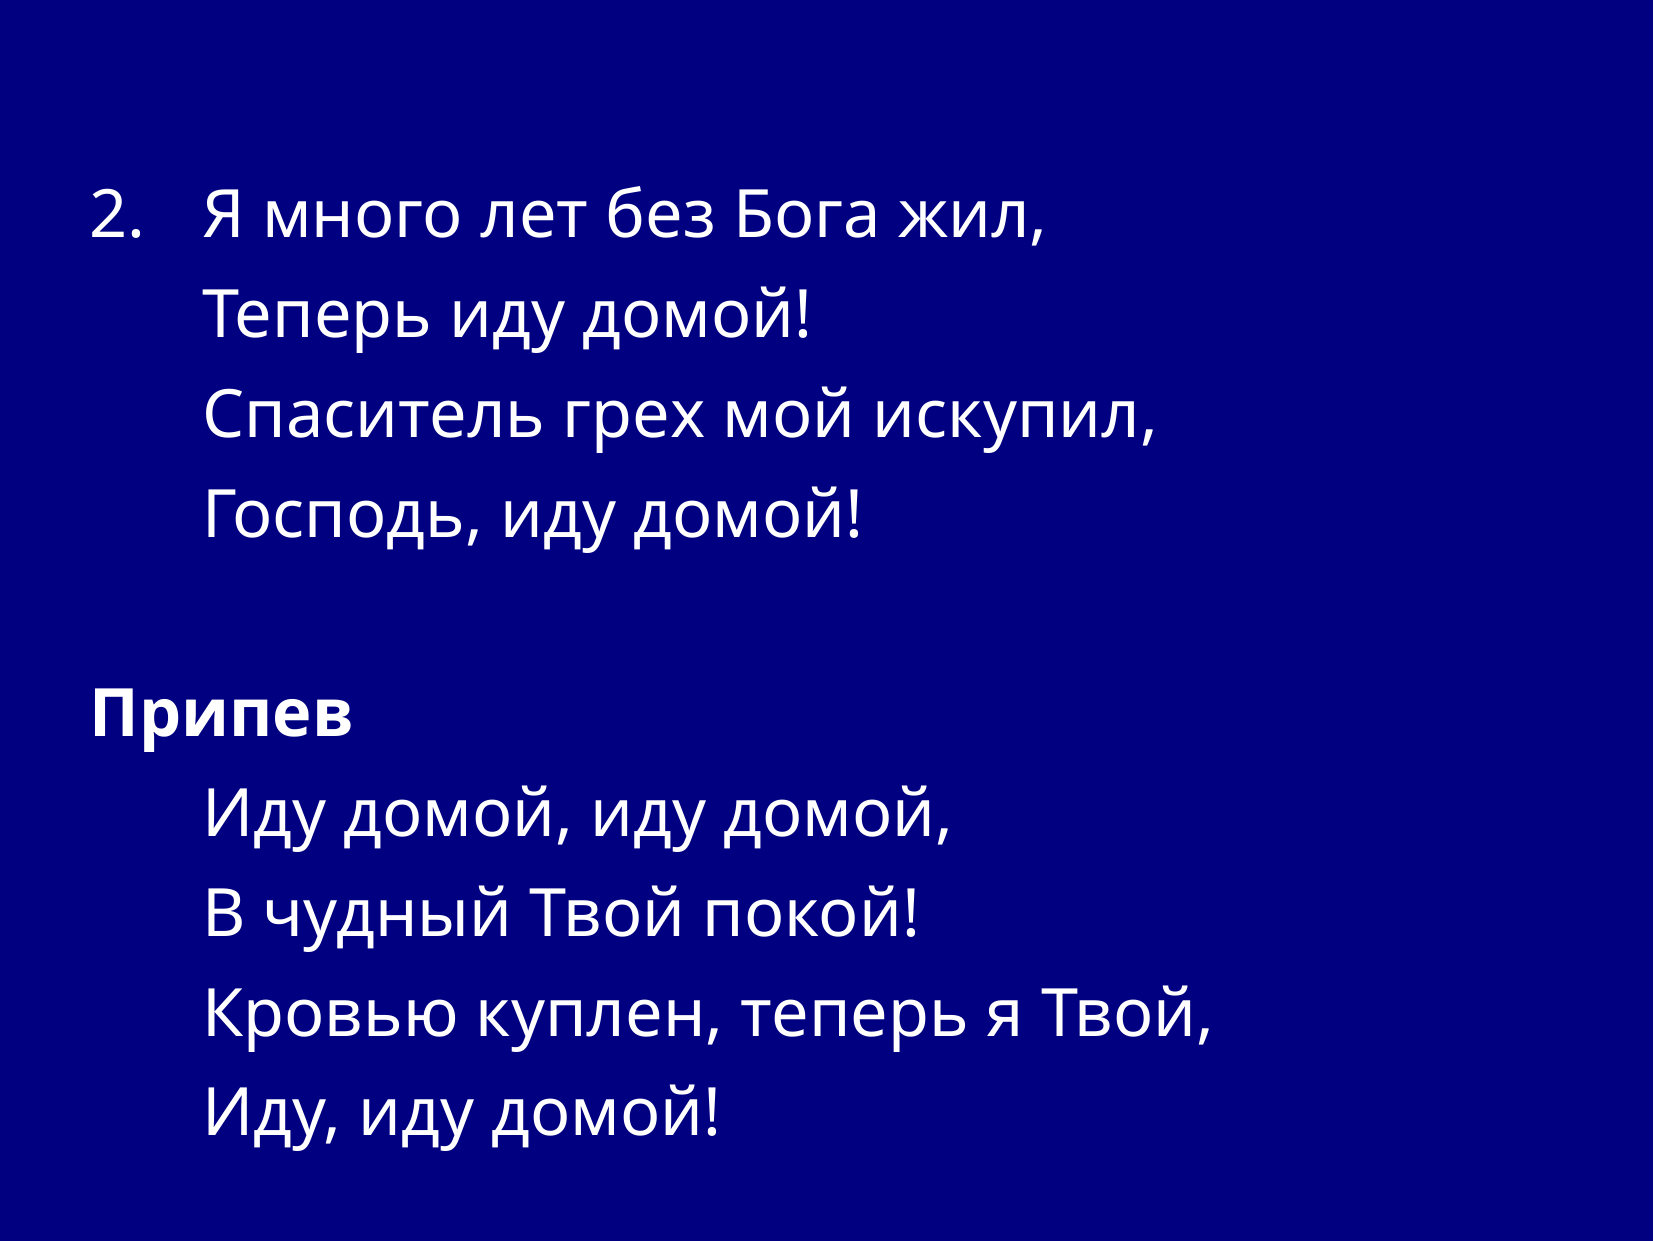

2.	Я много лет без Бога жил,
	Теперь иду домой!
	Спаситель грех мой искупил,
	Господь, иду домой!
Припев
	Иду домой, иду домой,
	В чудный Твой покой!
	Кровью куплен, теперь я Твой,
	Иду, иду домой!